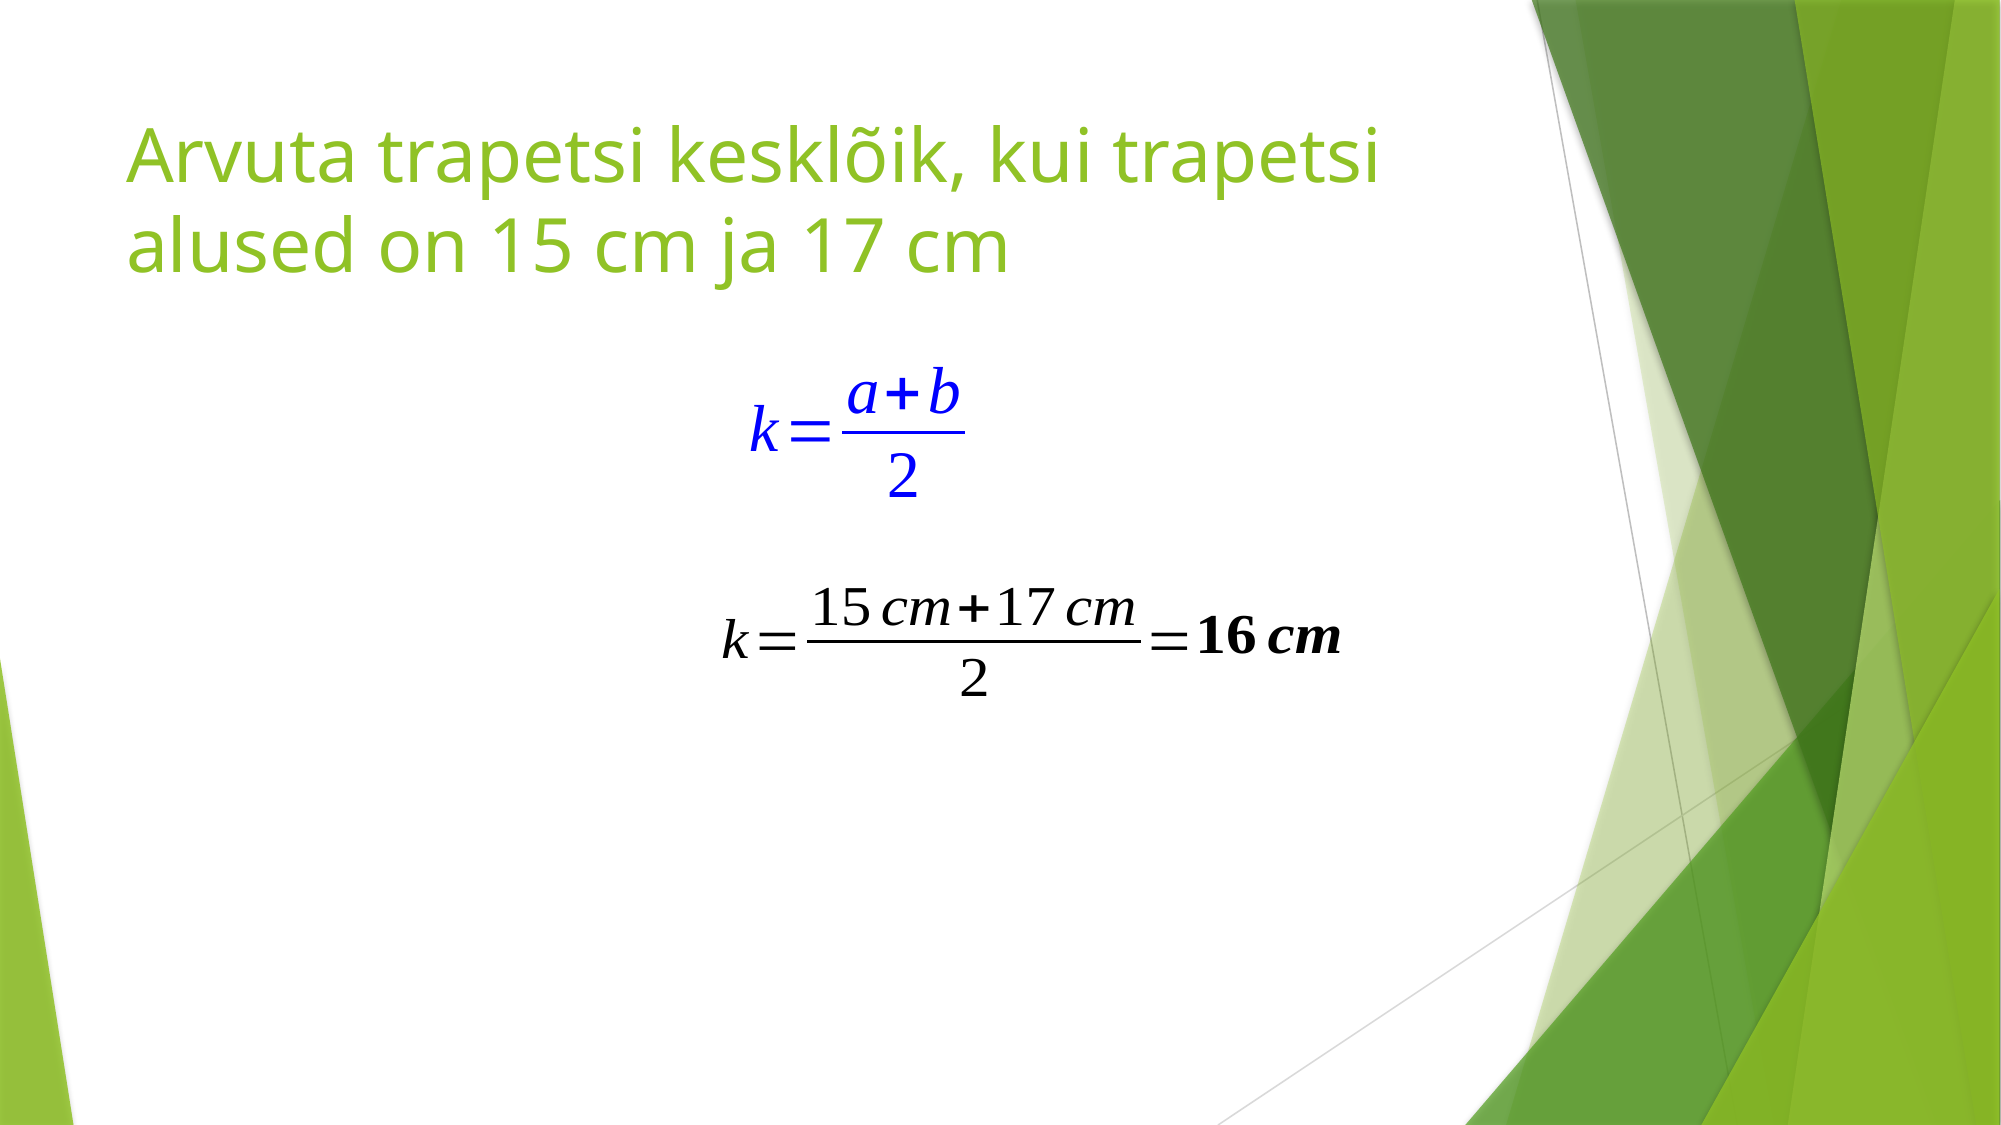

# Arvuta trapetsi kesklõik, kui trapetsi alused on 15 cm ja 17 cm